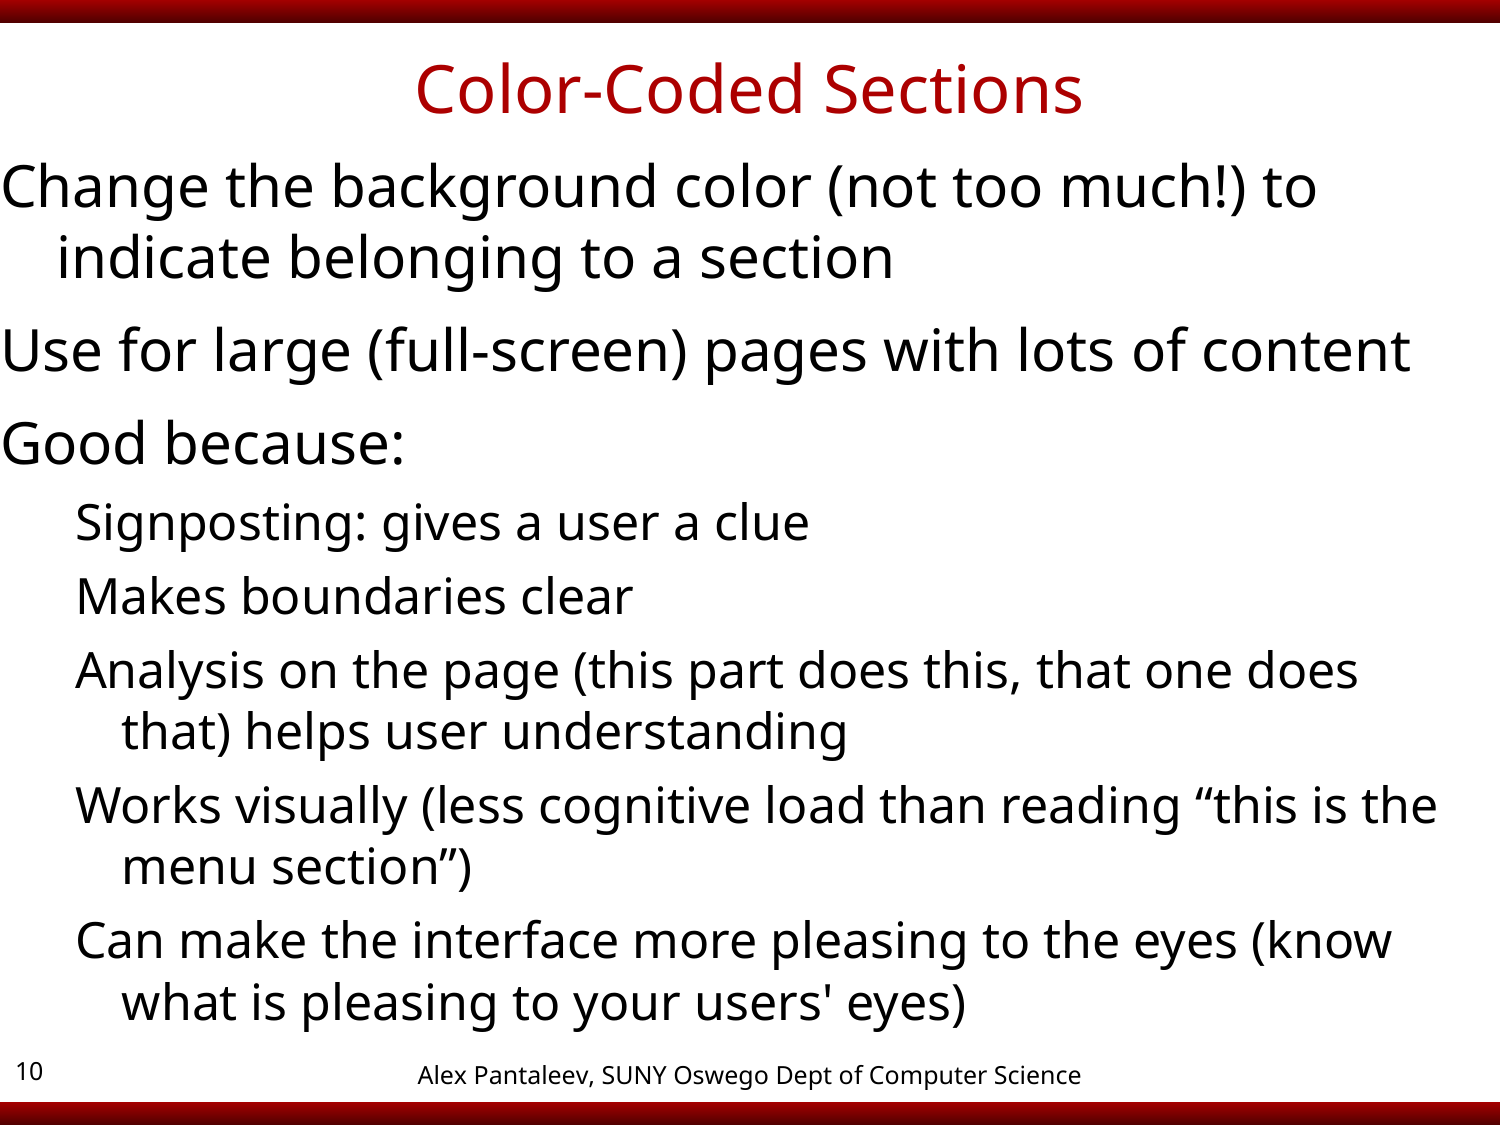

# Color-Coded Sections
Change the background color (not too much!) to indicate belonging to a section
Use for large (full-screen) pages with lots of content
Good because:
Signposting: gives a user a clue
Makes boundaries clear
Analysis on the page (this part does this, that one does that) helps user understanding
Works visually (less cognitive load than reading “this is the menu section”)
Can make the interface more pleasing to the eyes (know what is pleasing to your users' eyes)
10